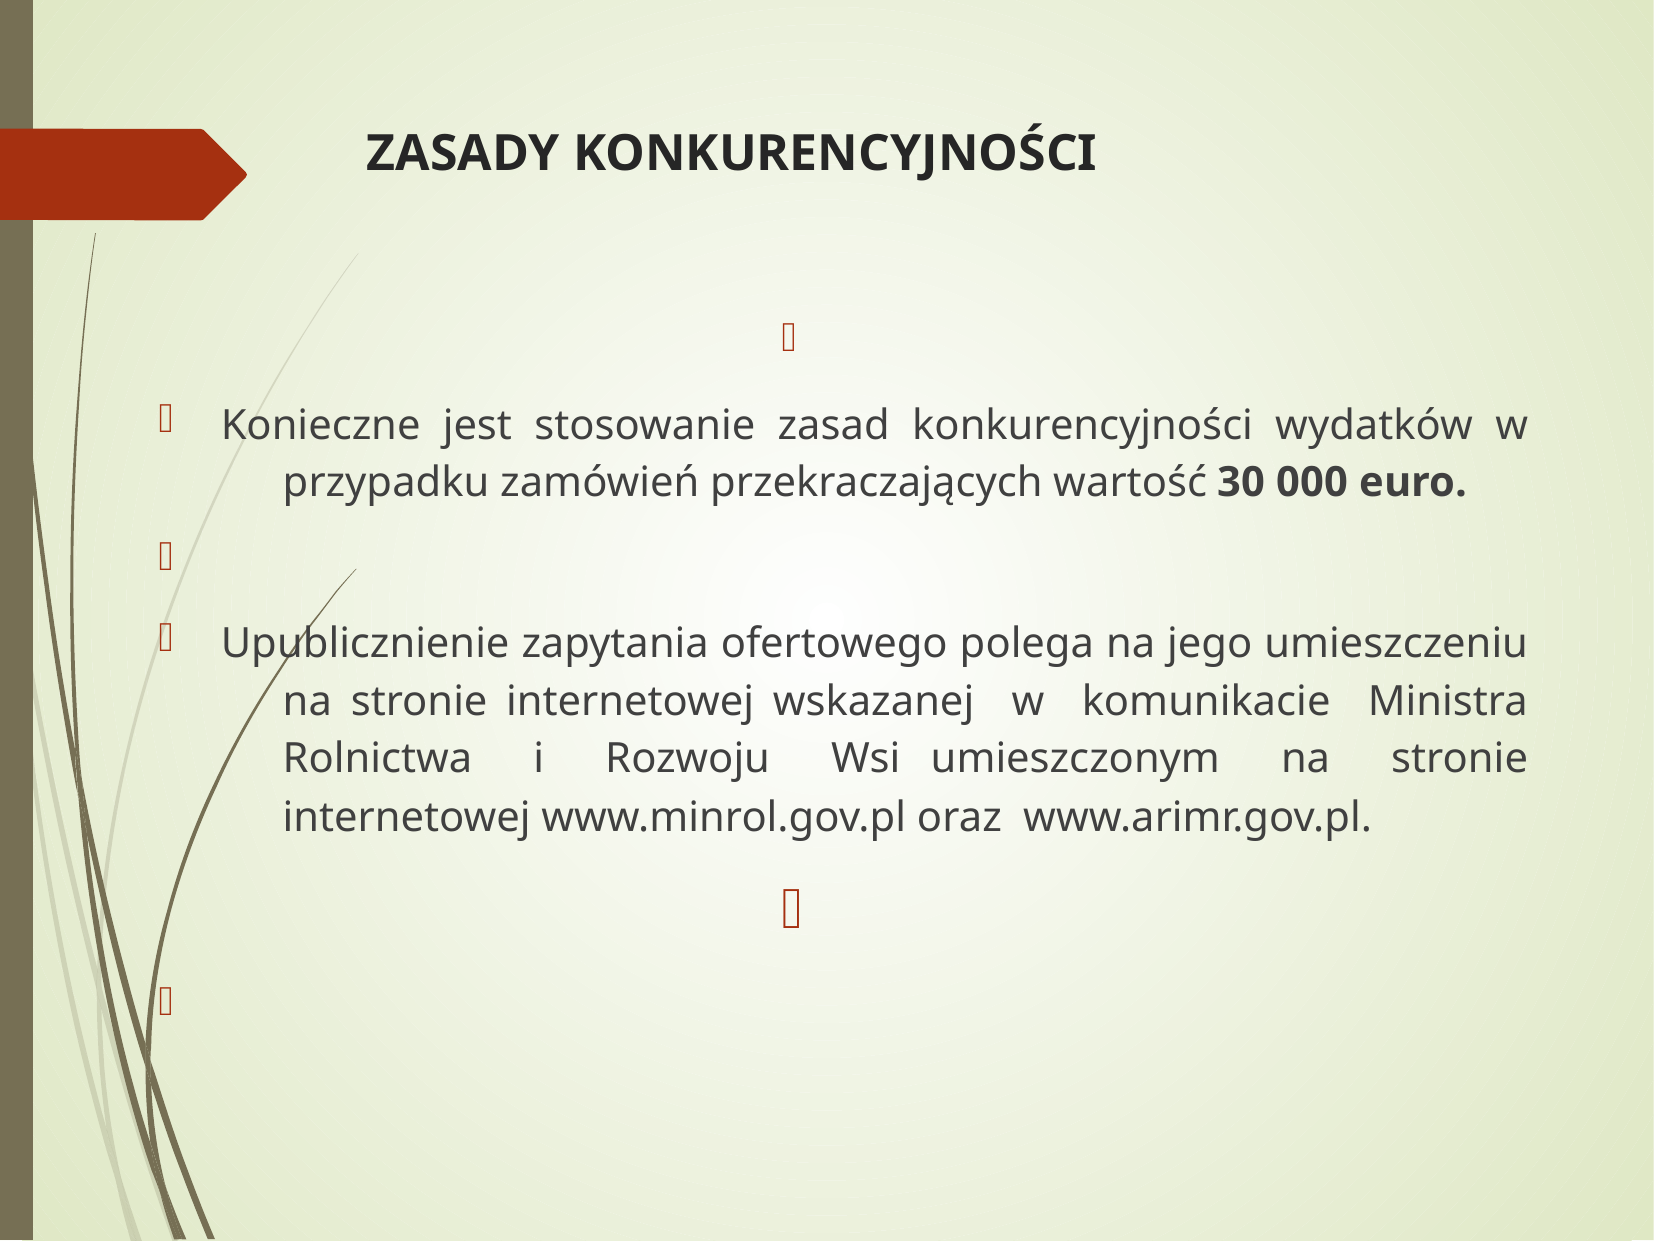

# ZASADY KONKURENCYJNOŚCI
Konieczne jest stosowanie zasad konkurencyjności wydatków w przypadku zamówień przekraczających wartość 30 000 euro.
Upublicznienie zapytania ofertowego polega na jego umieszczeniu na stronie internetowej wskazanej w komunikacie Ministra Rolnictwa i Rozwoju Wsi umieszczonym na stronie internetowej www.minrol.gov.pl oraz www.arimr.gov.pl.